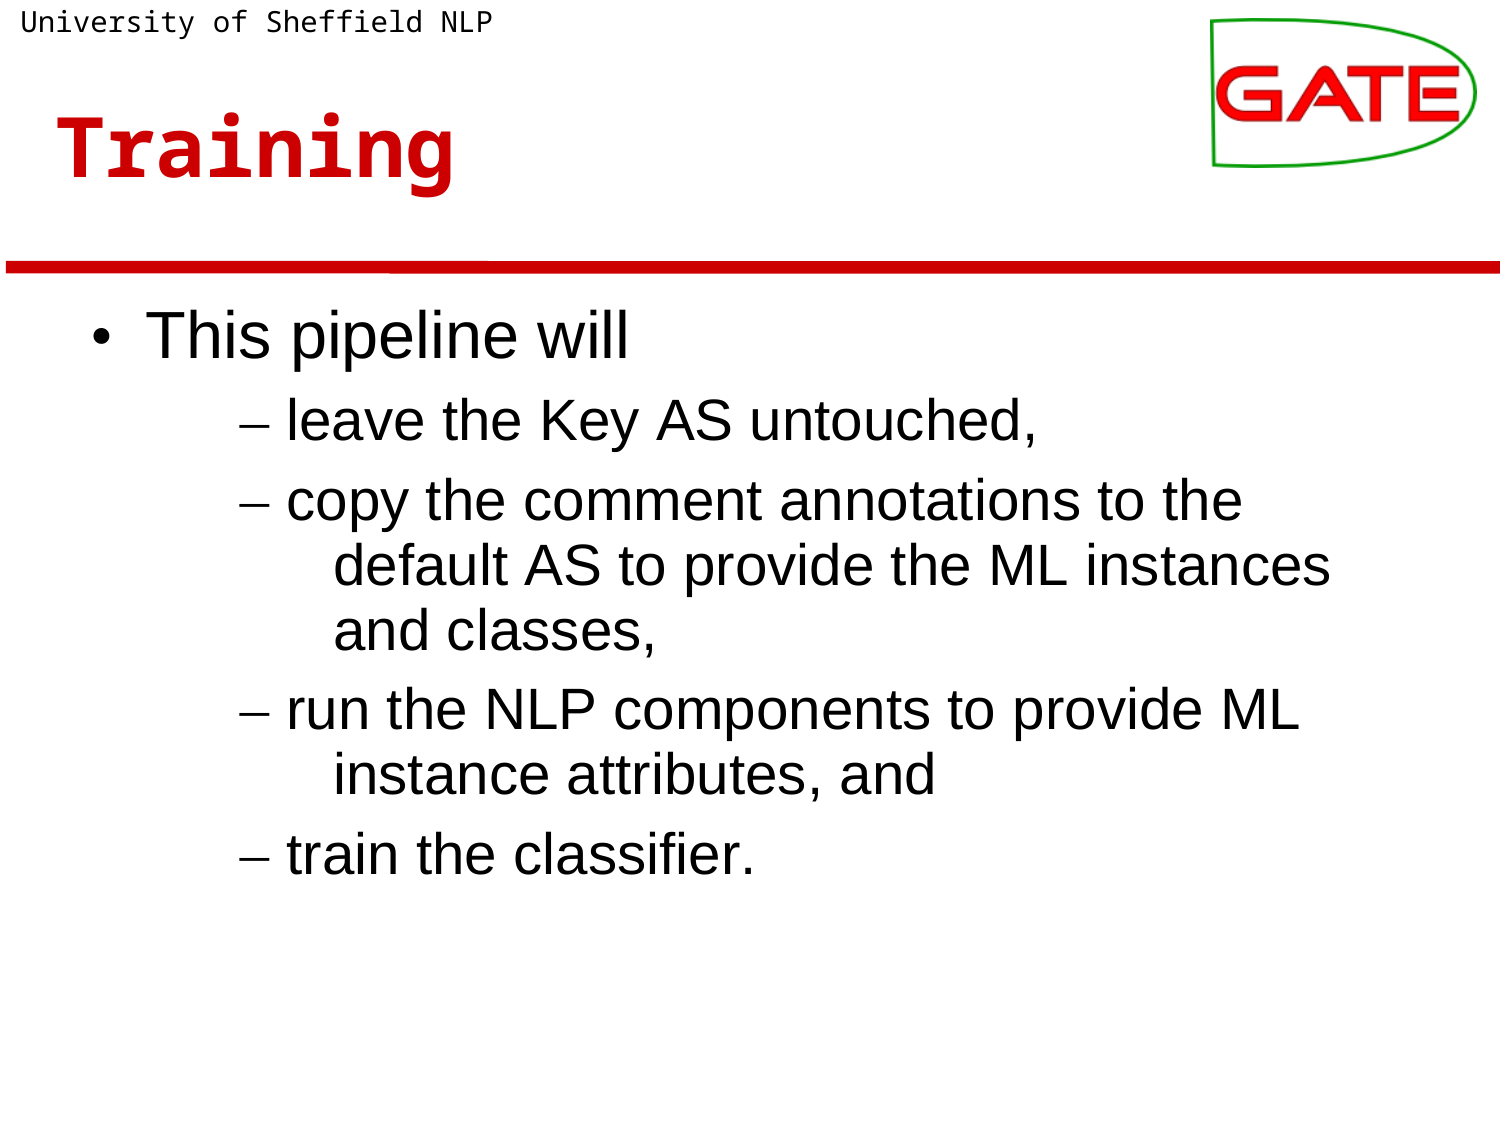

# Training
This pipeline will
leave the Key AS untouched,
copy the comment annotations to the default AS to provide the ML instances and classes,
run the NLP components to provide ML instance attributes, and
train the classifier.